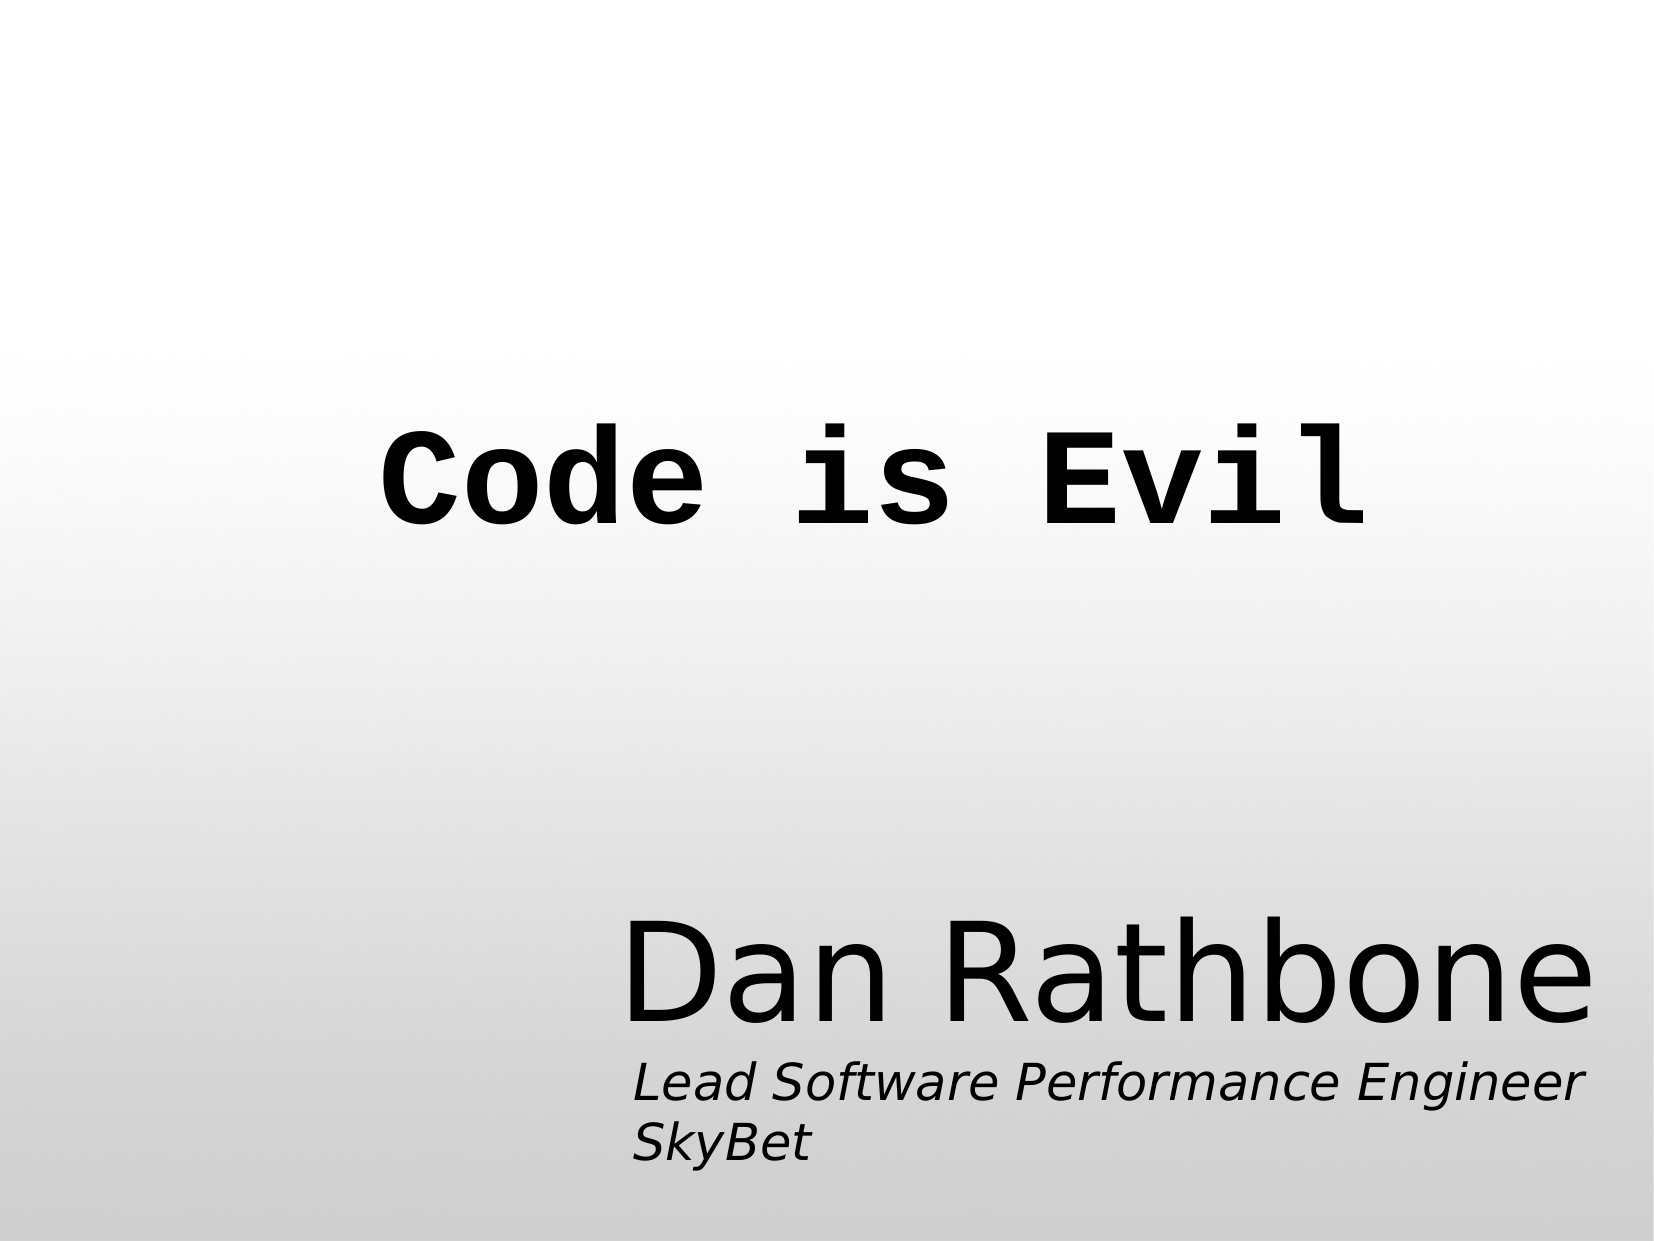

# Code is Evil
Dan Rathbone
 Lead Software Performance Engineer
 SkyBet